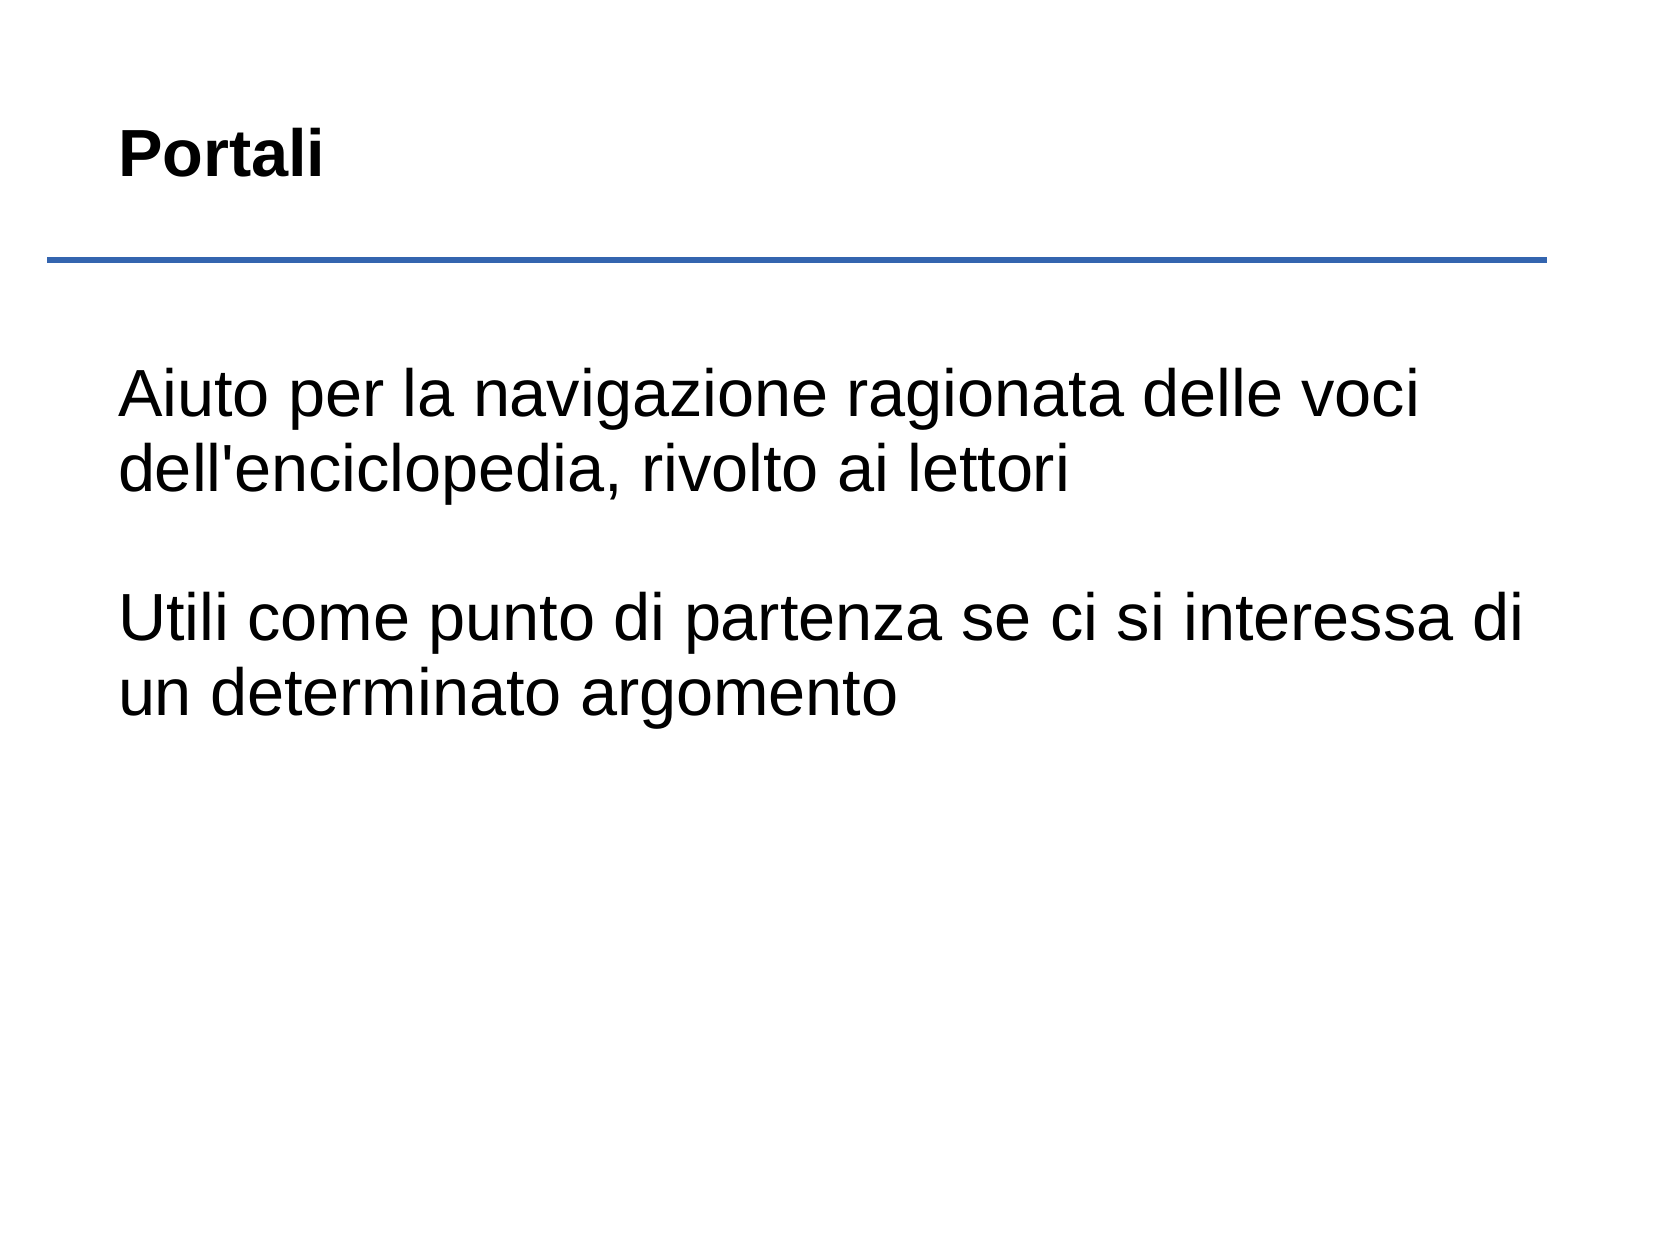

# Portali
Aiuto per la navigazione ragionata delle voci dell'enciclopedia, rivolto ai lettori
Utili come punto di partenza se ci si interessa di un determinato argomento